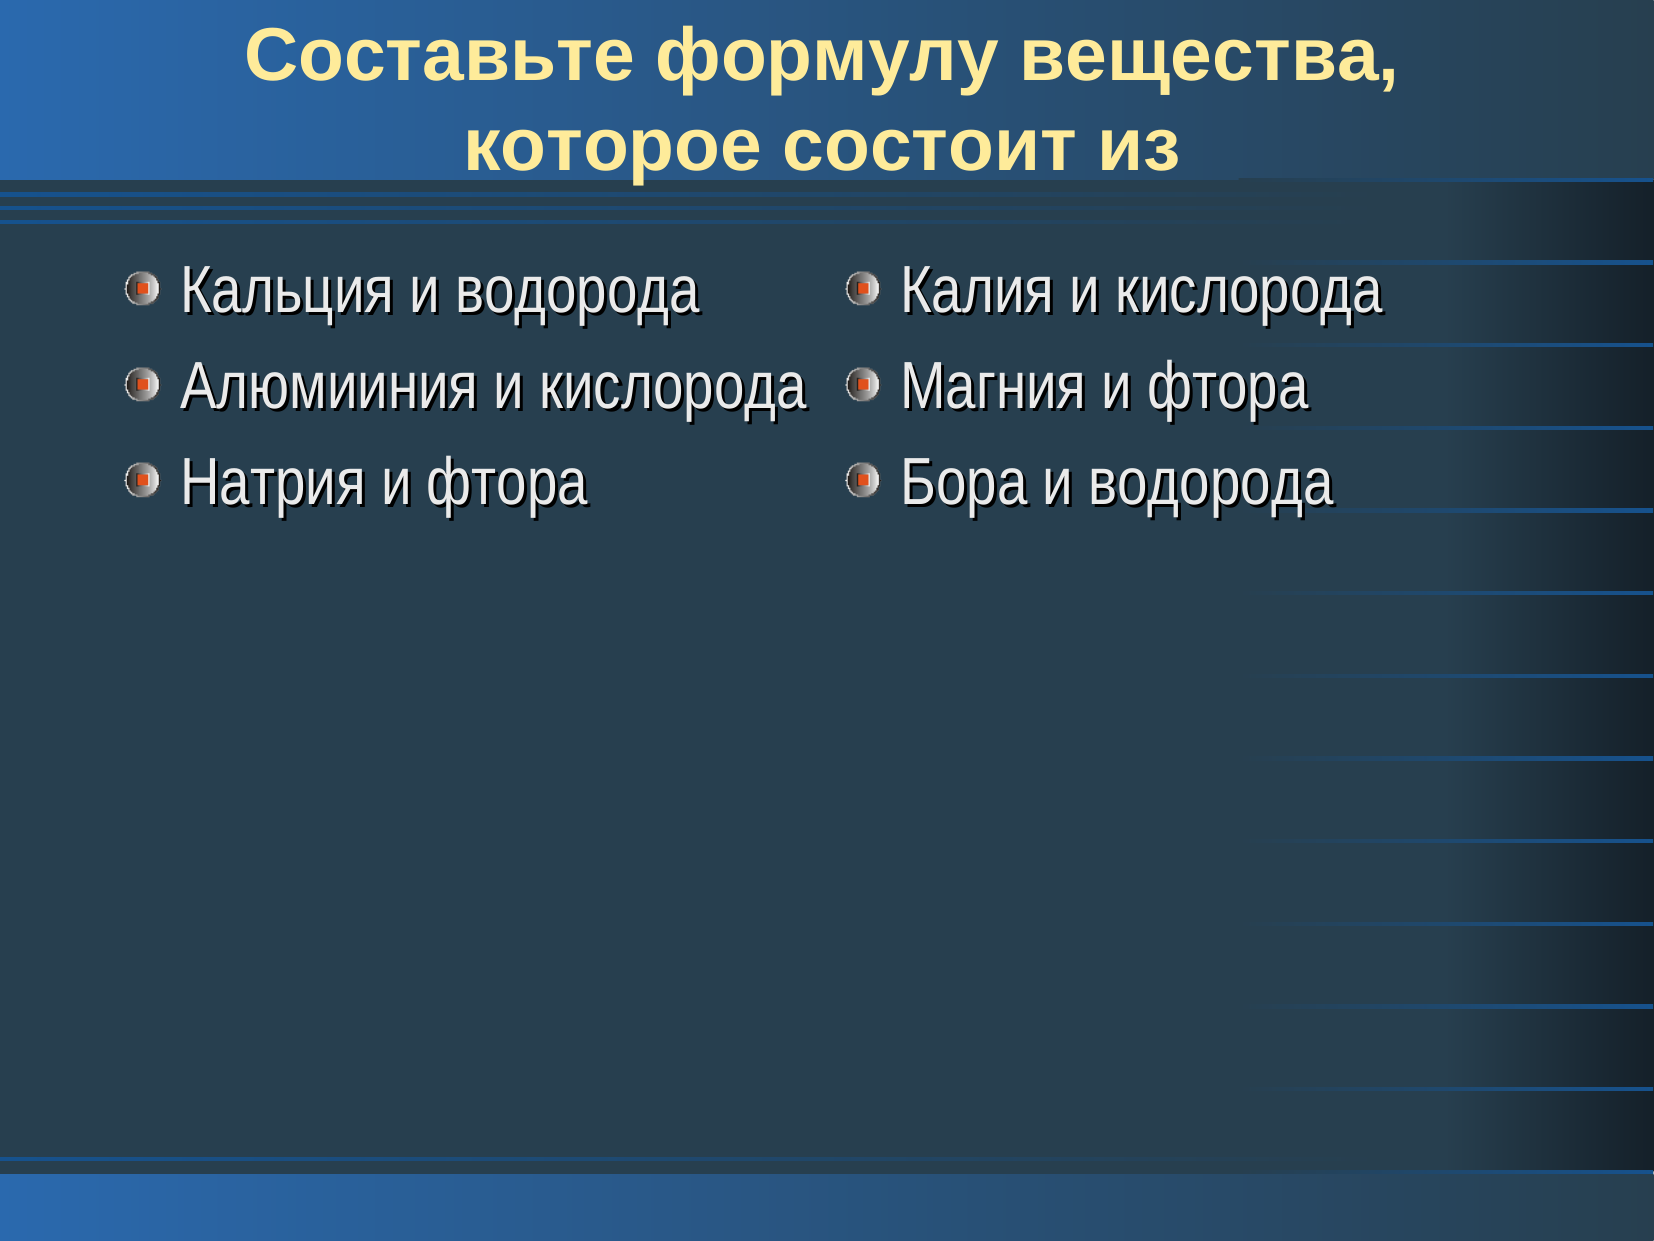

# Составьте формулу вещества, которое состоит из
Кальция и водорода
Алюмииния и кислорода
Натрия и фтора
Калия и кислорода
Магния и фтора
Бора и водорода